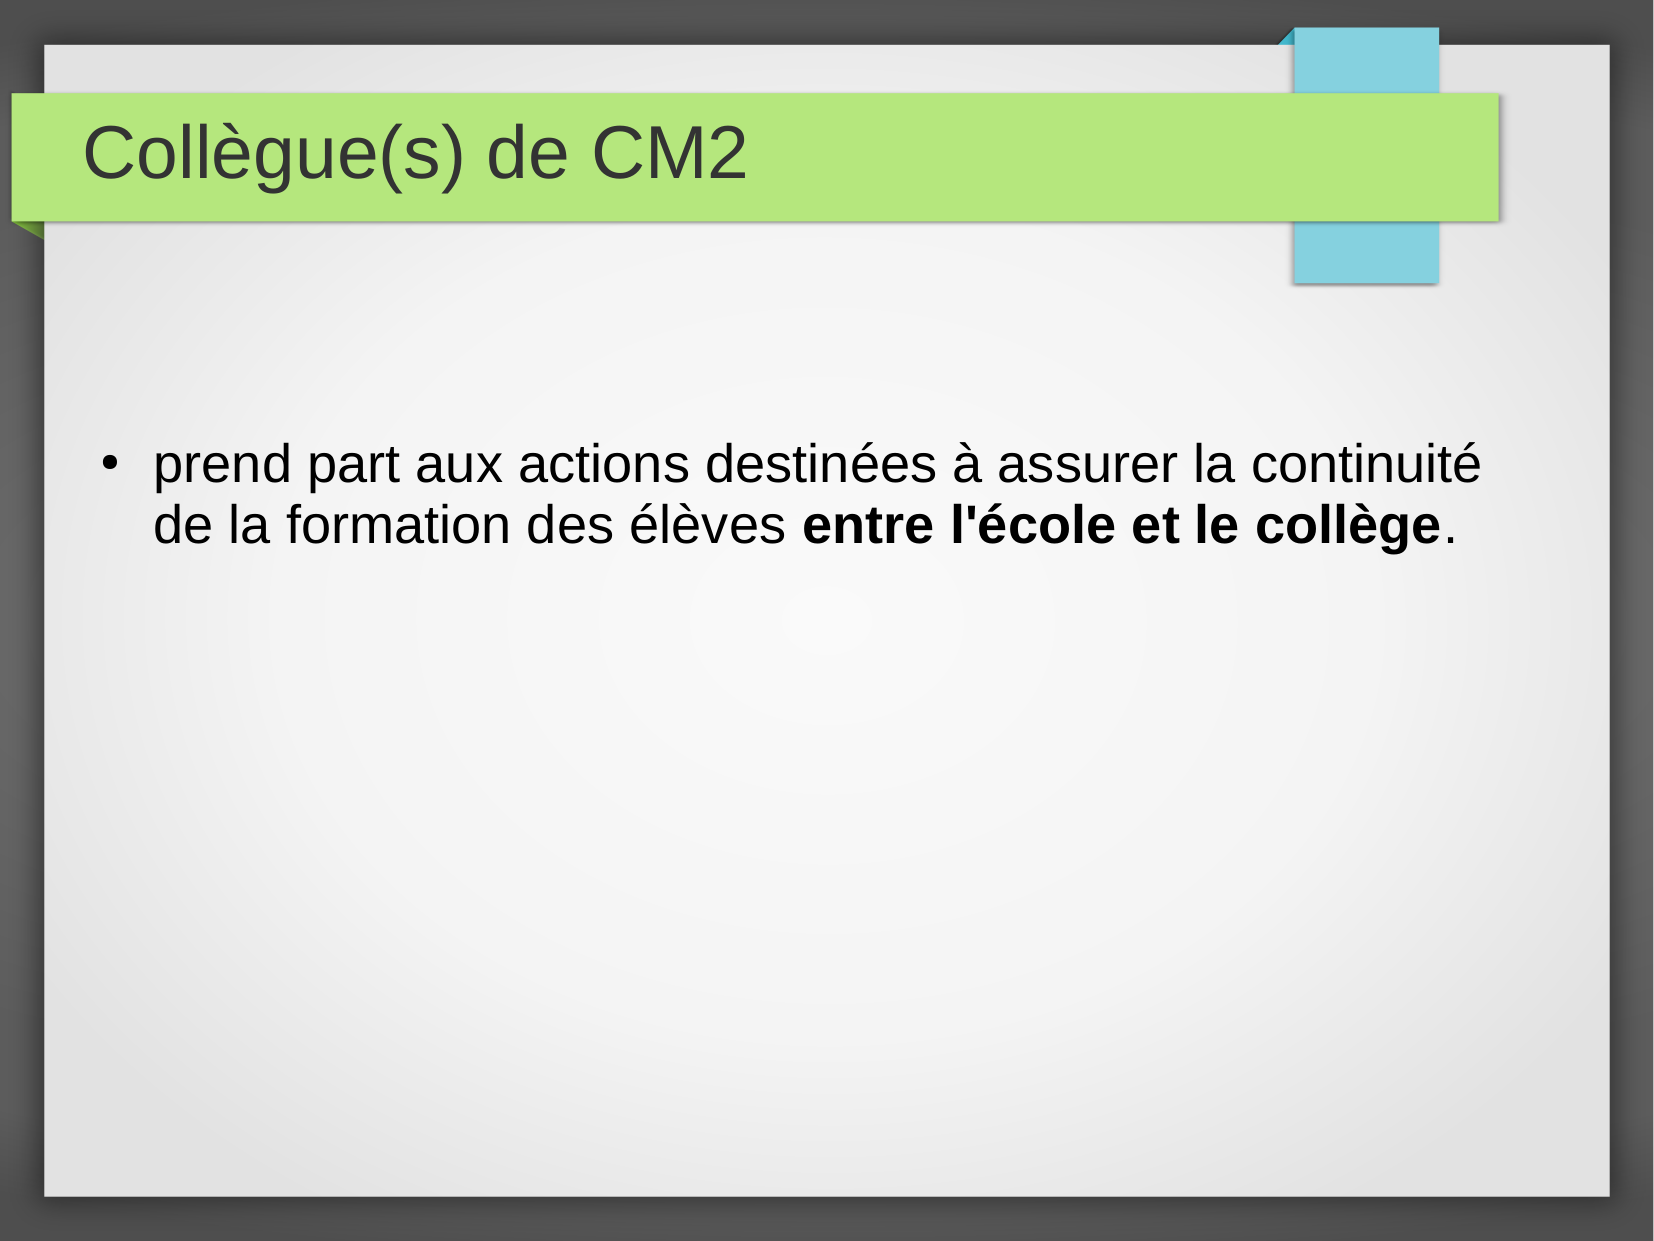

# Collègue(s) de CM2
prend part aux actions destinées à assurer la continuité de la formation des élèves entre l'école et le collège.